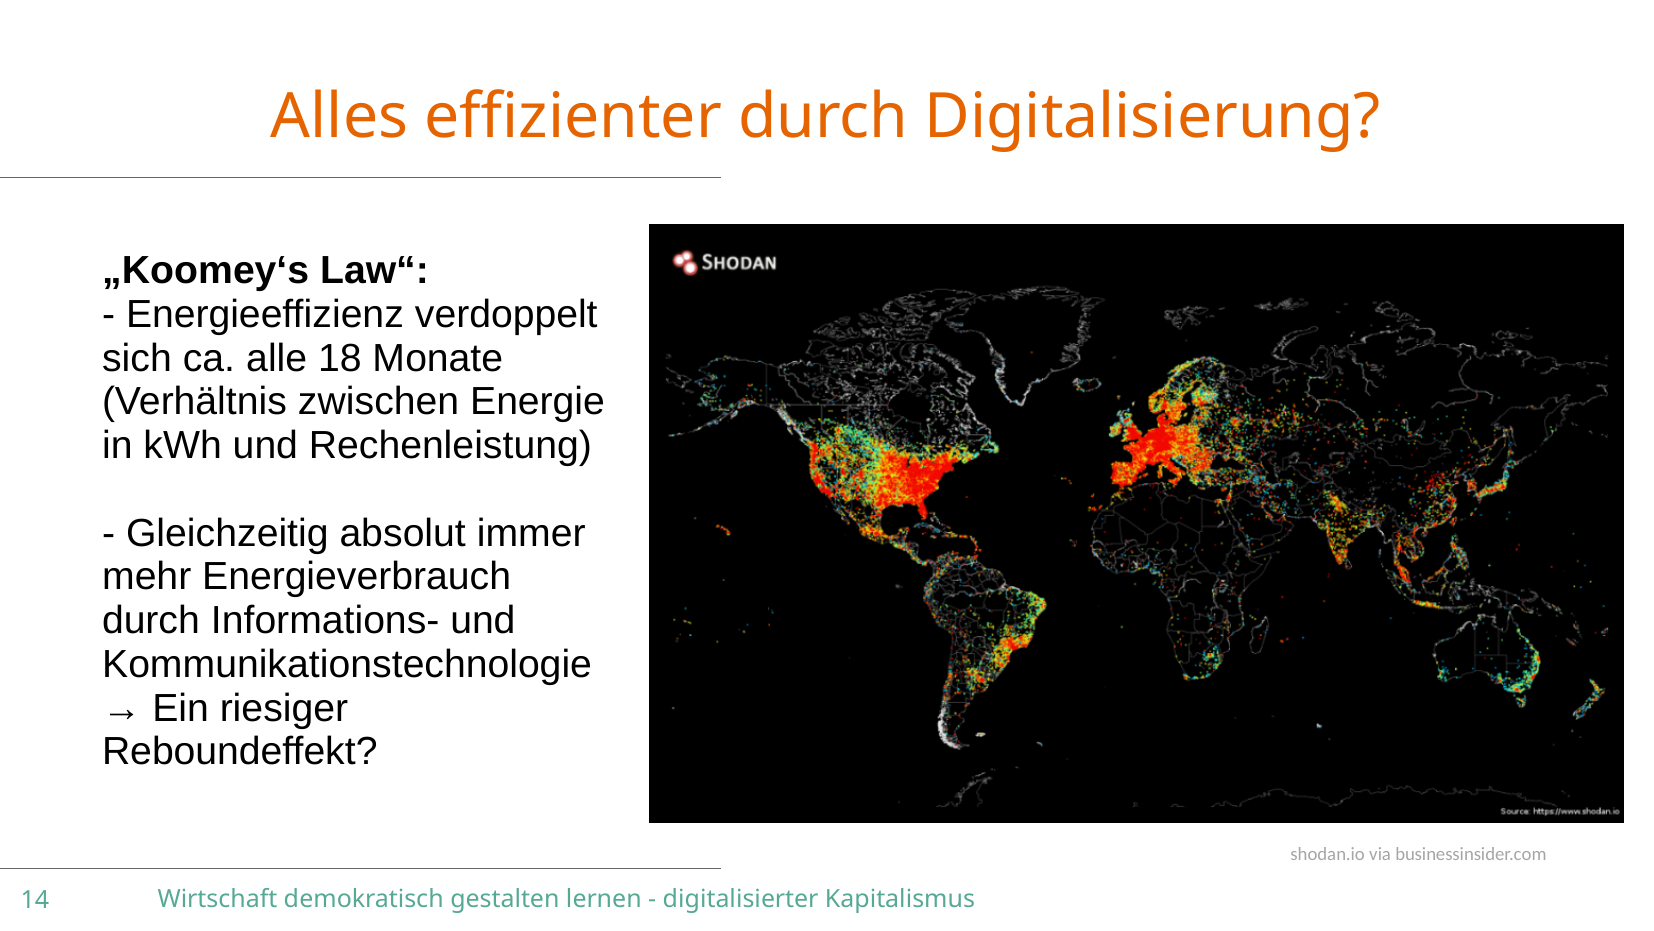

# Alles effizienter durch Digitalisierung?
„Koomey‘s Law“:
- Energieeffizienz verdoppelt sich ca. alle 18 Monate
(Verhältnis zwischen Energie in kWh und Rechenleistung)
- Gleichzeitig absolut immer mehr Energieverbrauch durch Informations- und Kommunikationstechnologie→ Ein riesiger Reboundeffekt?
shodan.io via businessinsider.com